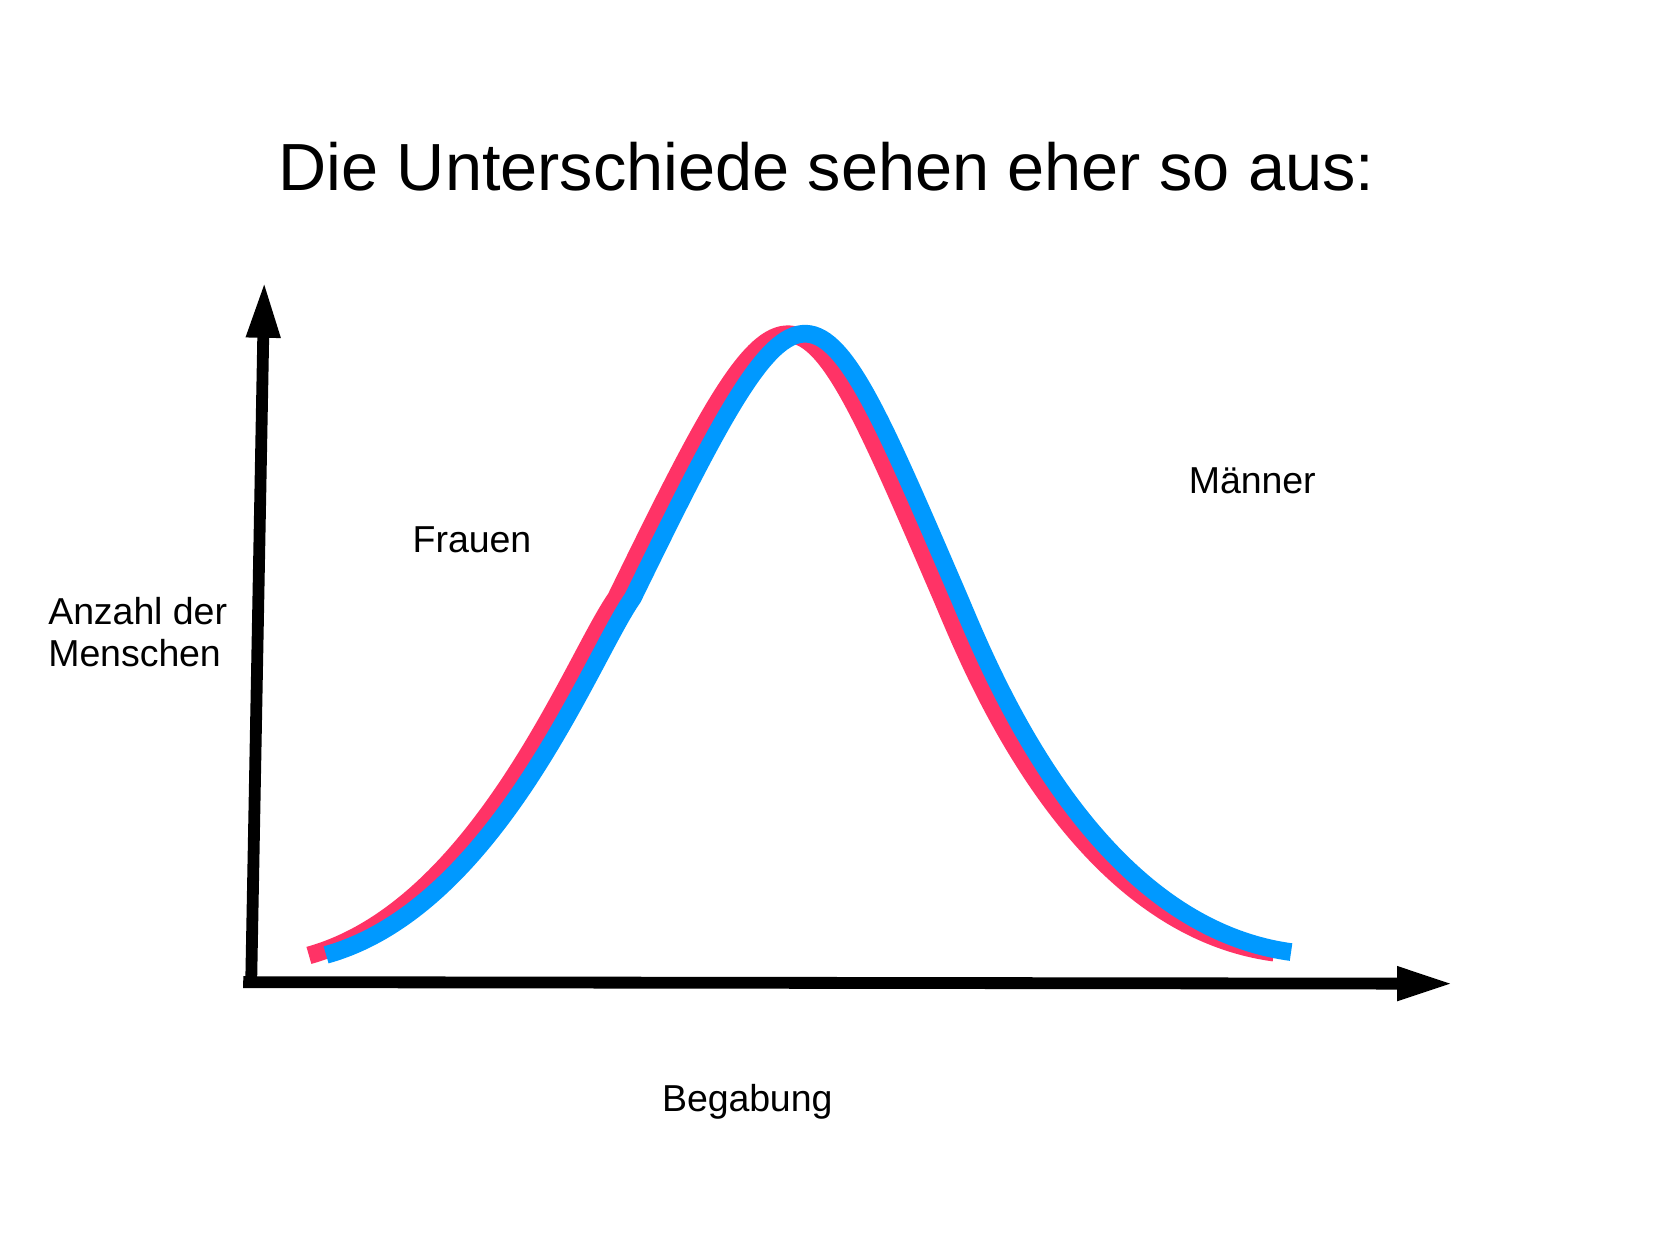

# Die Unterschiede sehen eher so aus:
Männer
Frauen
Anzahl der
Menschen
Begabung